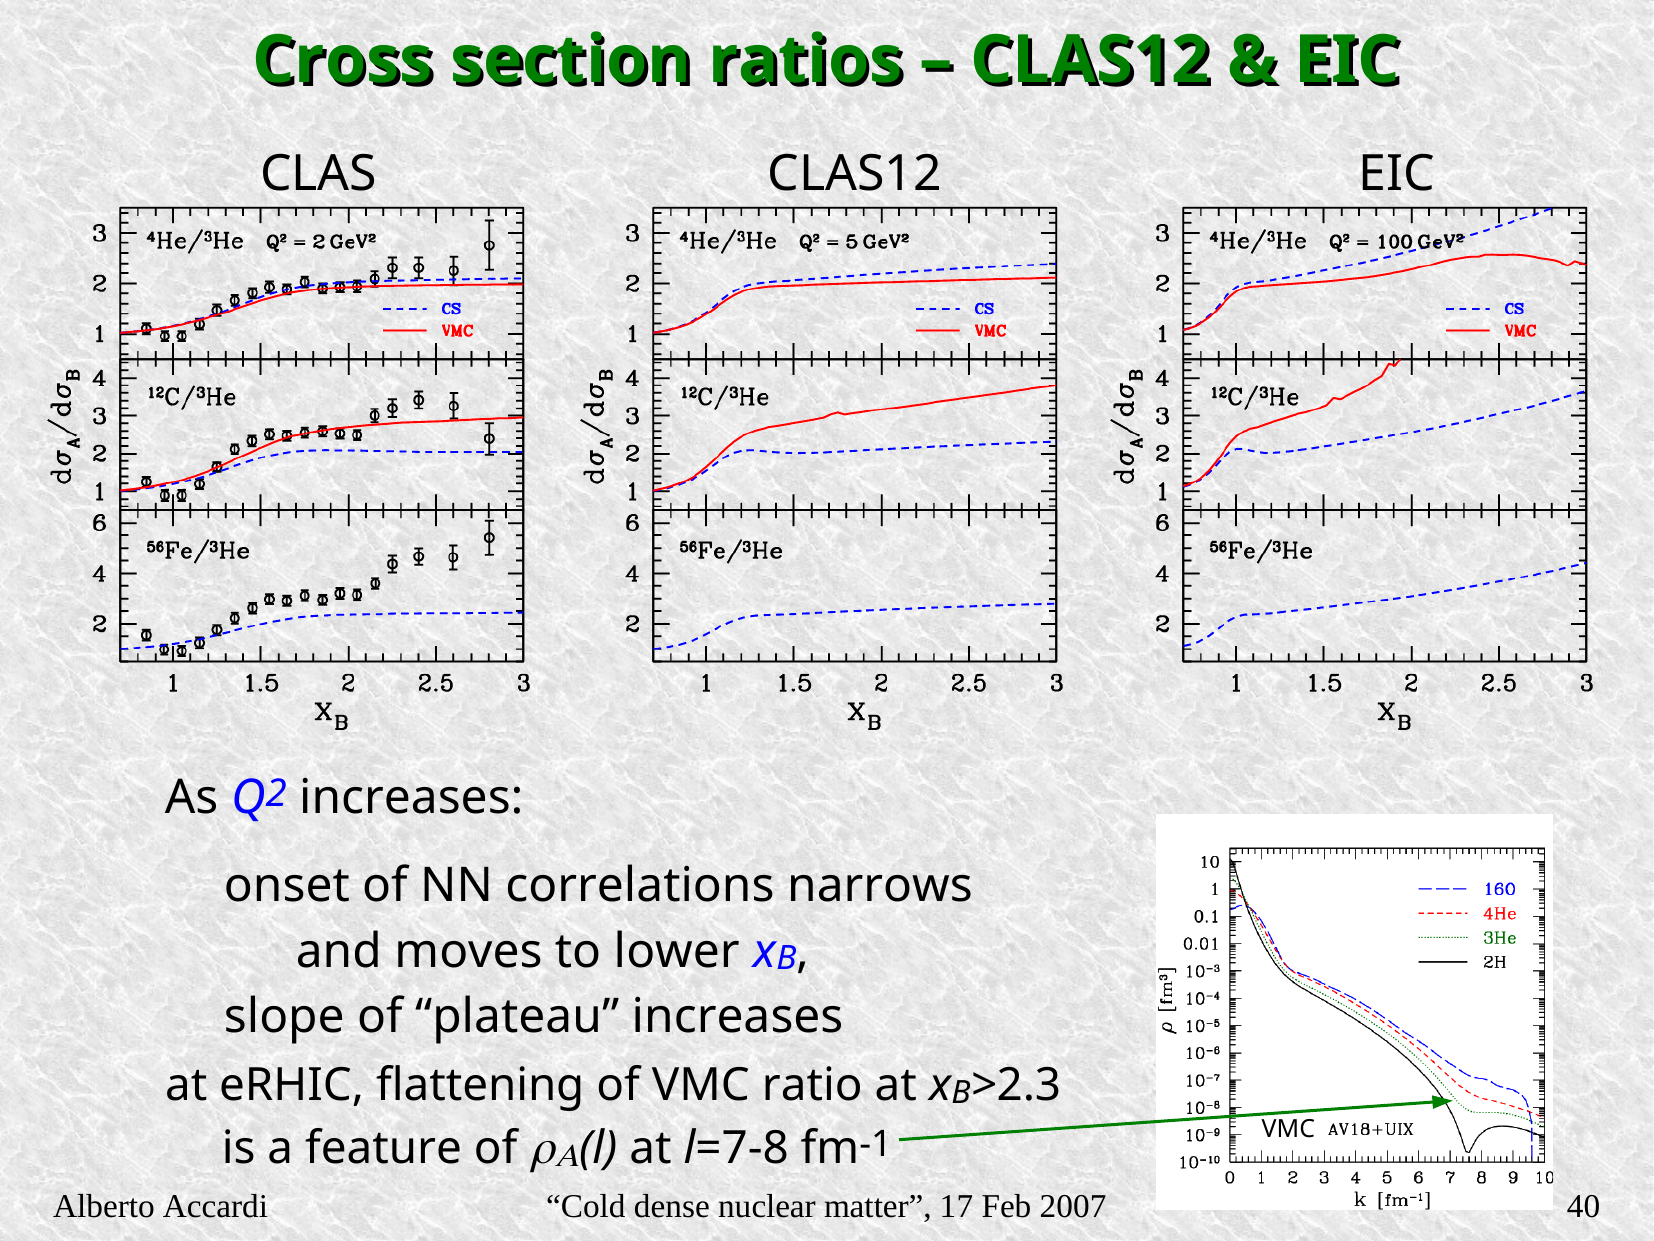

Cross section ratios – CLAS12 & EIC
CLAS
CLAS12
EIC
As Q2 increases:
onset of NN correlations narrows
and moves to lower xB,
slope of “plateau” increases
VMC
at eRHIC, flattening of VMC ratio at xB>2.3
is a feature of rA(l) at l=7-8 fm-1
Alberto Accardi
Padova U.
40